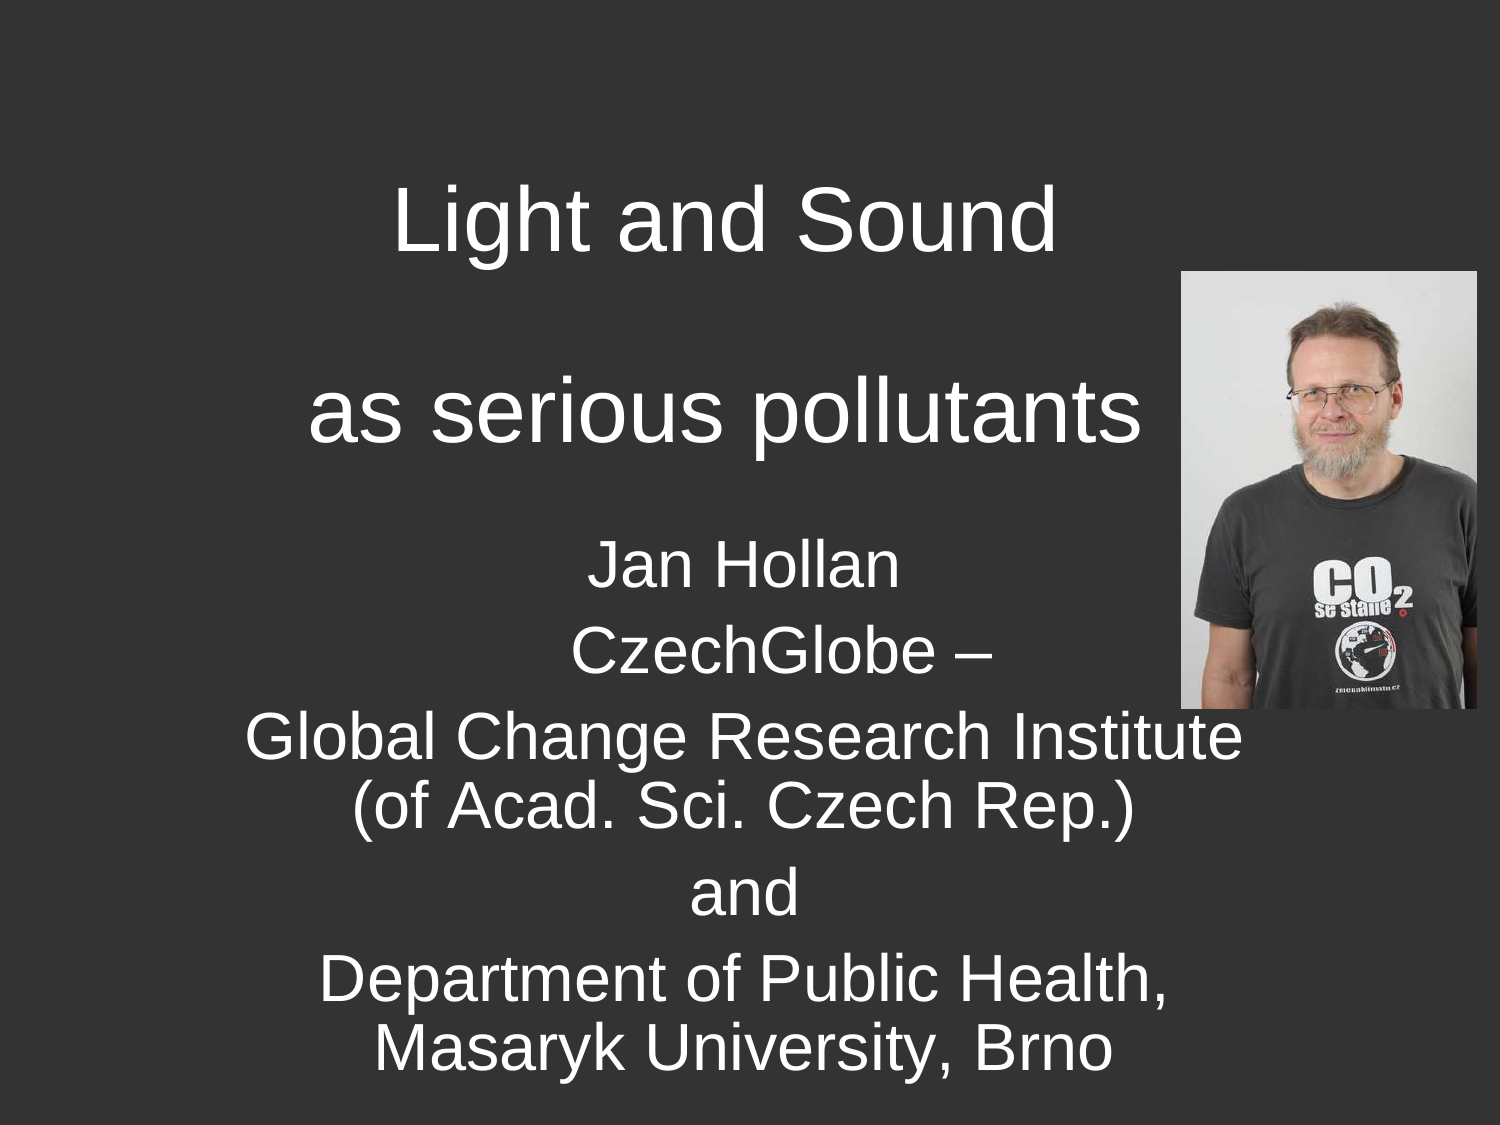

# Light and Sound as serious pollutants
Jan Hollan
 CzechGlobe –
Global Change Research Institute (of Acad. Sci. Czech Rep.)
and
Department of Public Health, Masaryk University, Brno